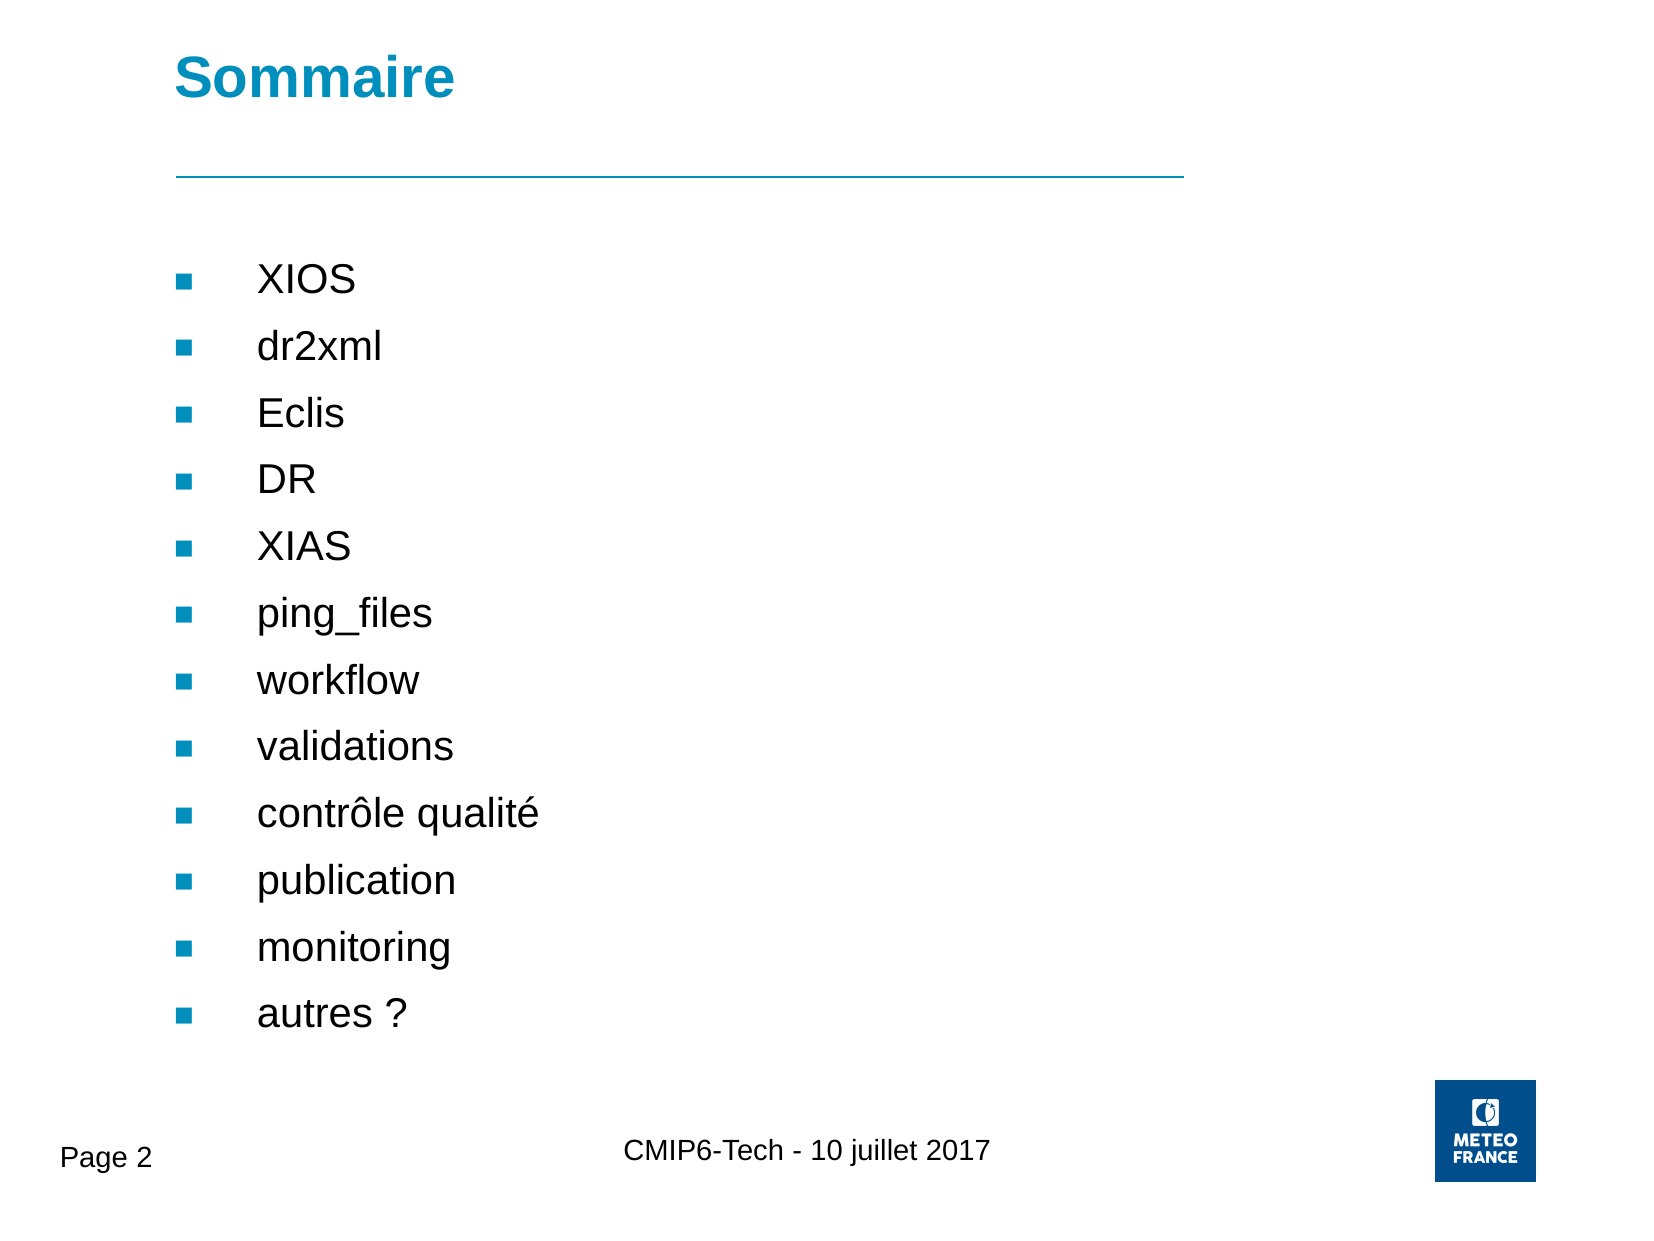

# Sommaire
XIOS
dr2xml
Eclis
DR
XIAS
ping_files
workflow
validations
contrôle qualité
publication
monitoring
autres ?
CMIP6-Tech - 10 juillet 2017
2